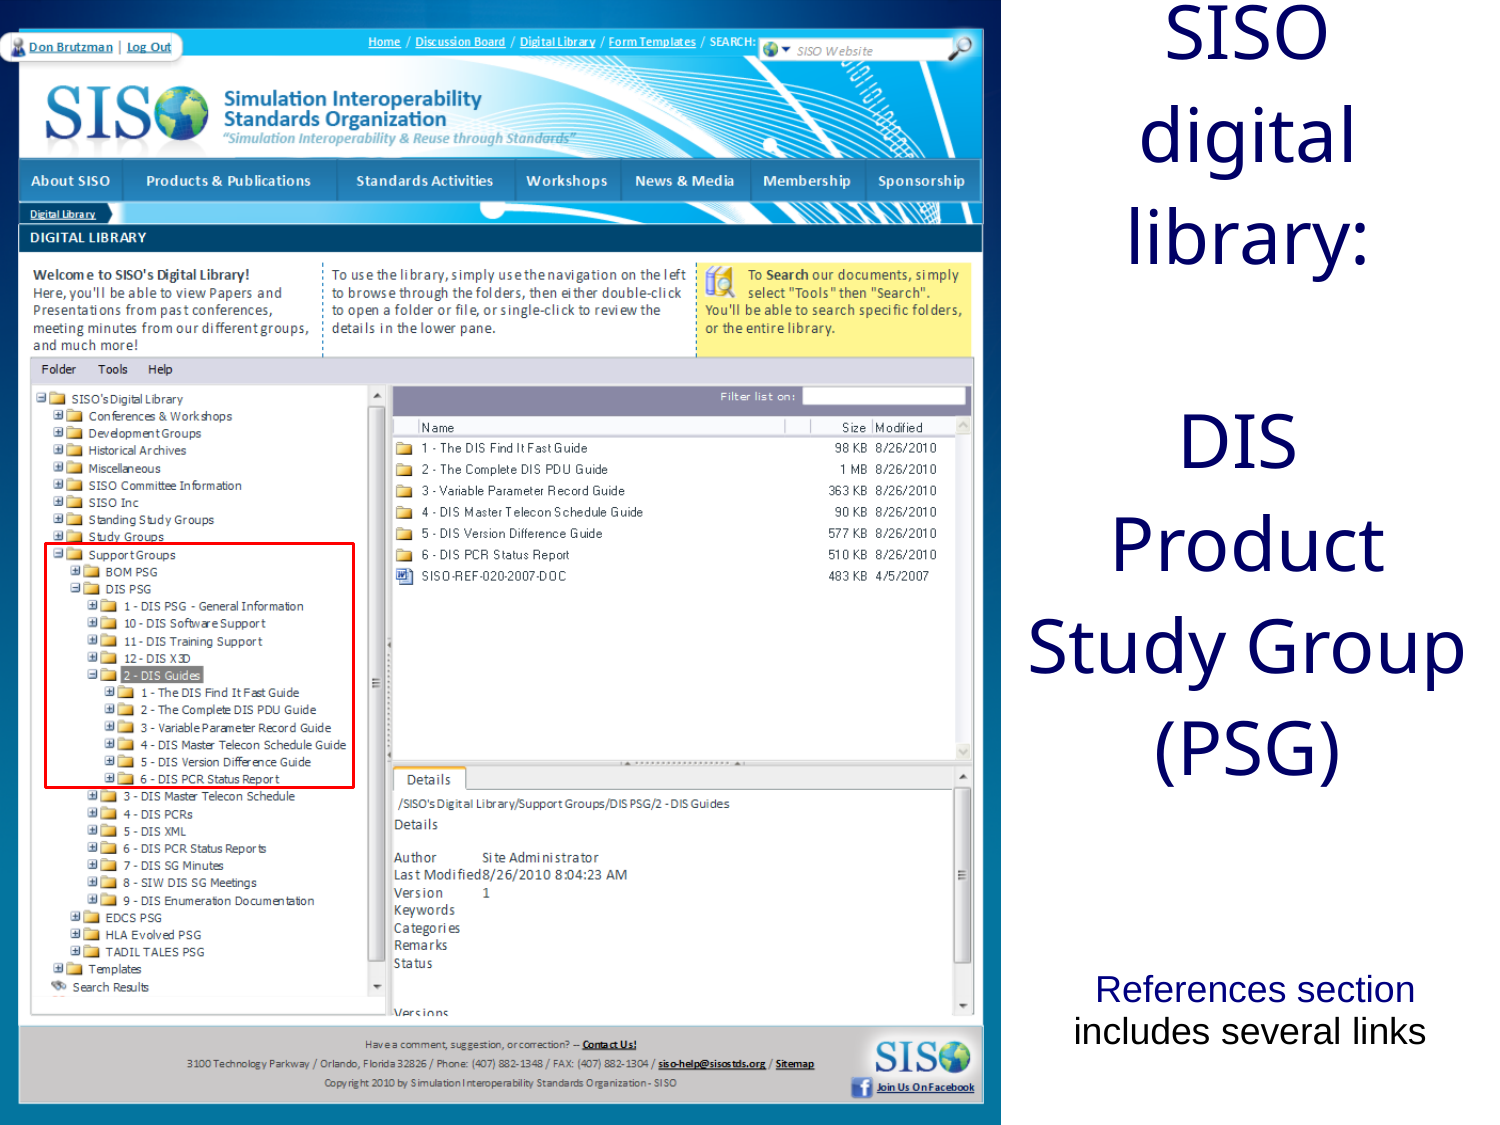

# SISO digital library: DIS Product Study Group (PSG)
 References section includes several links